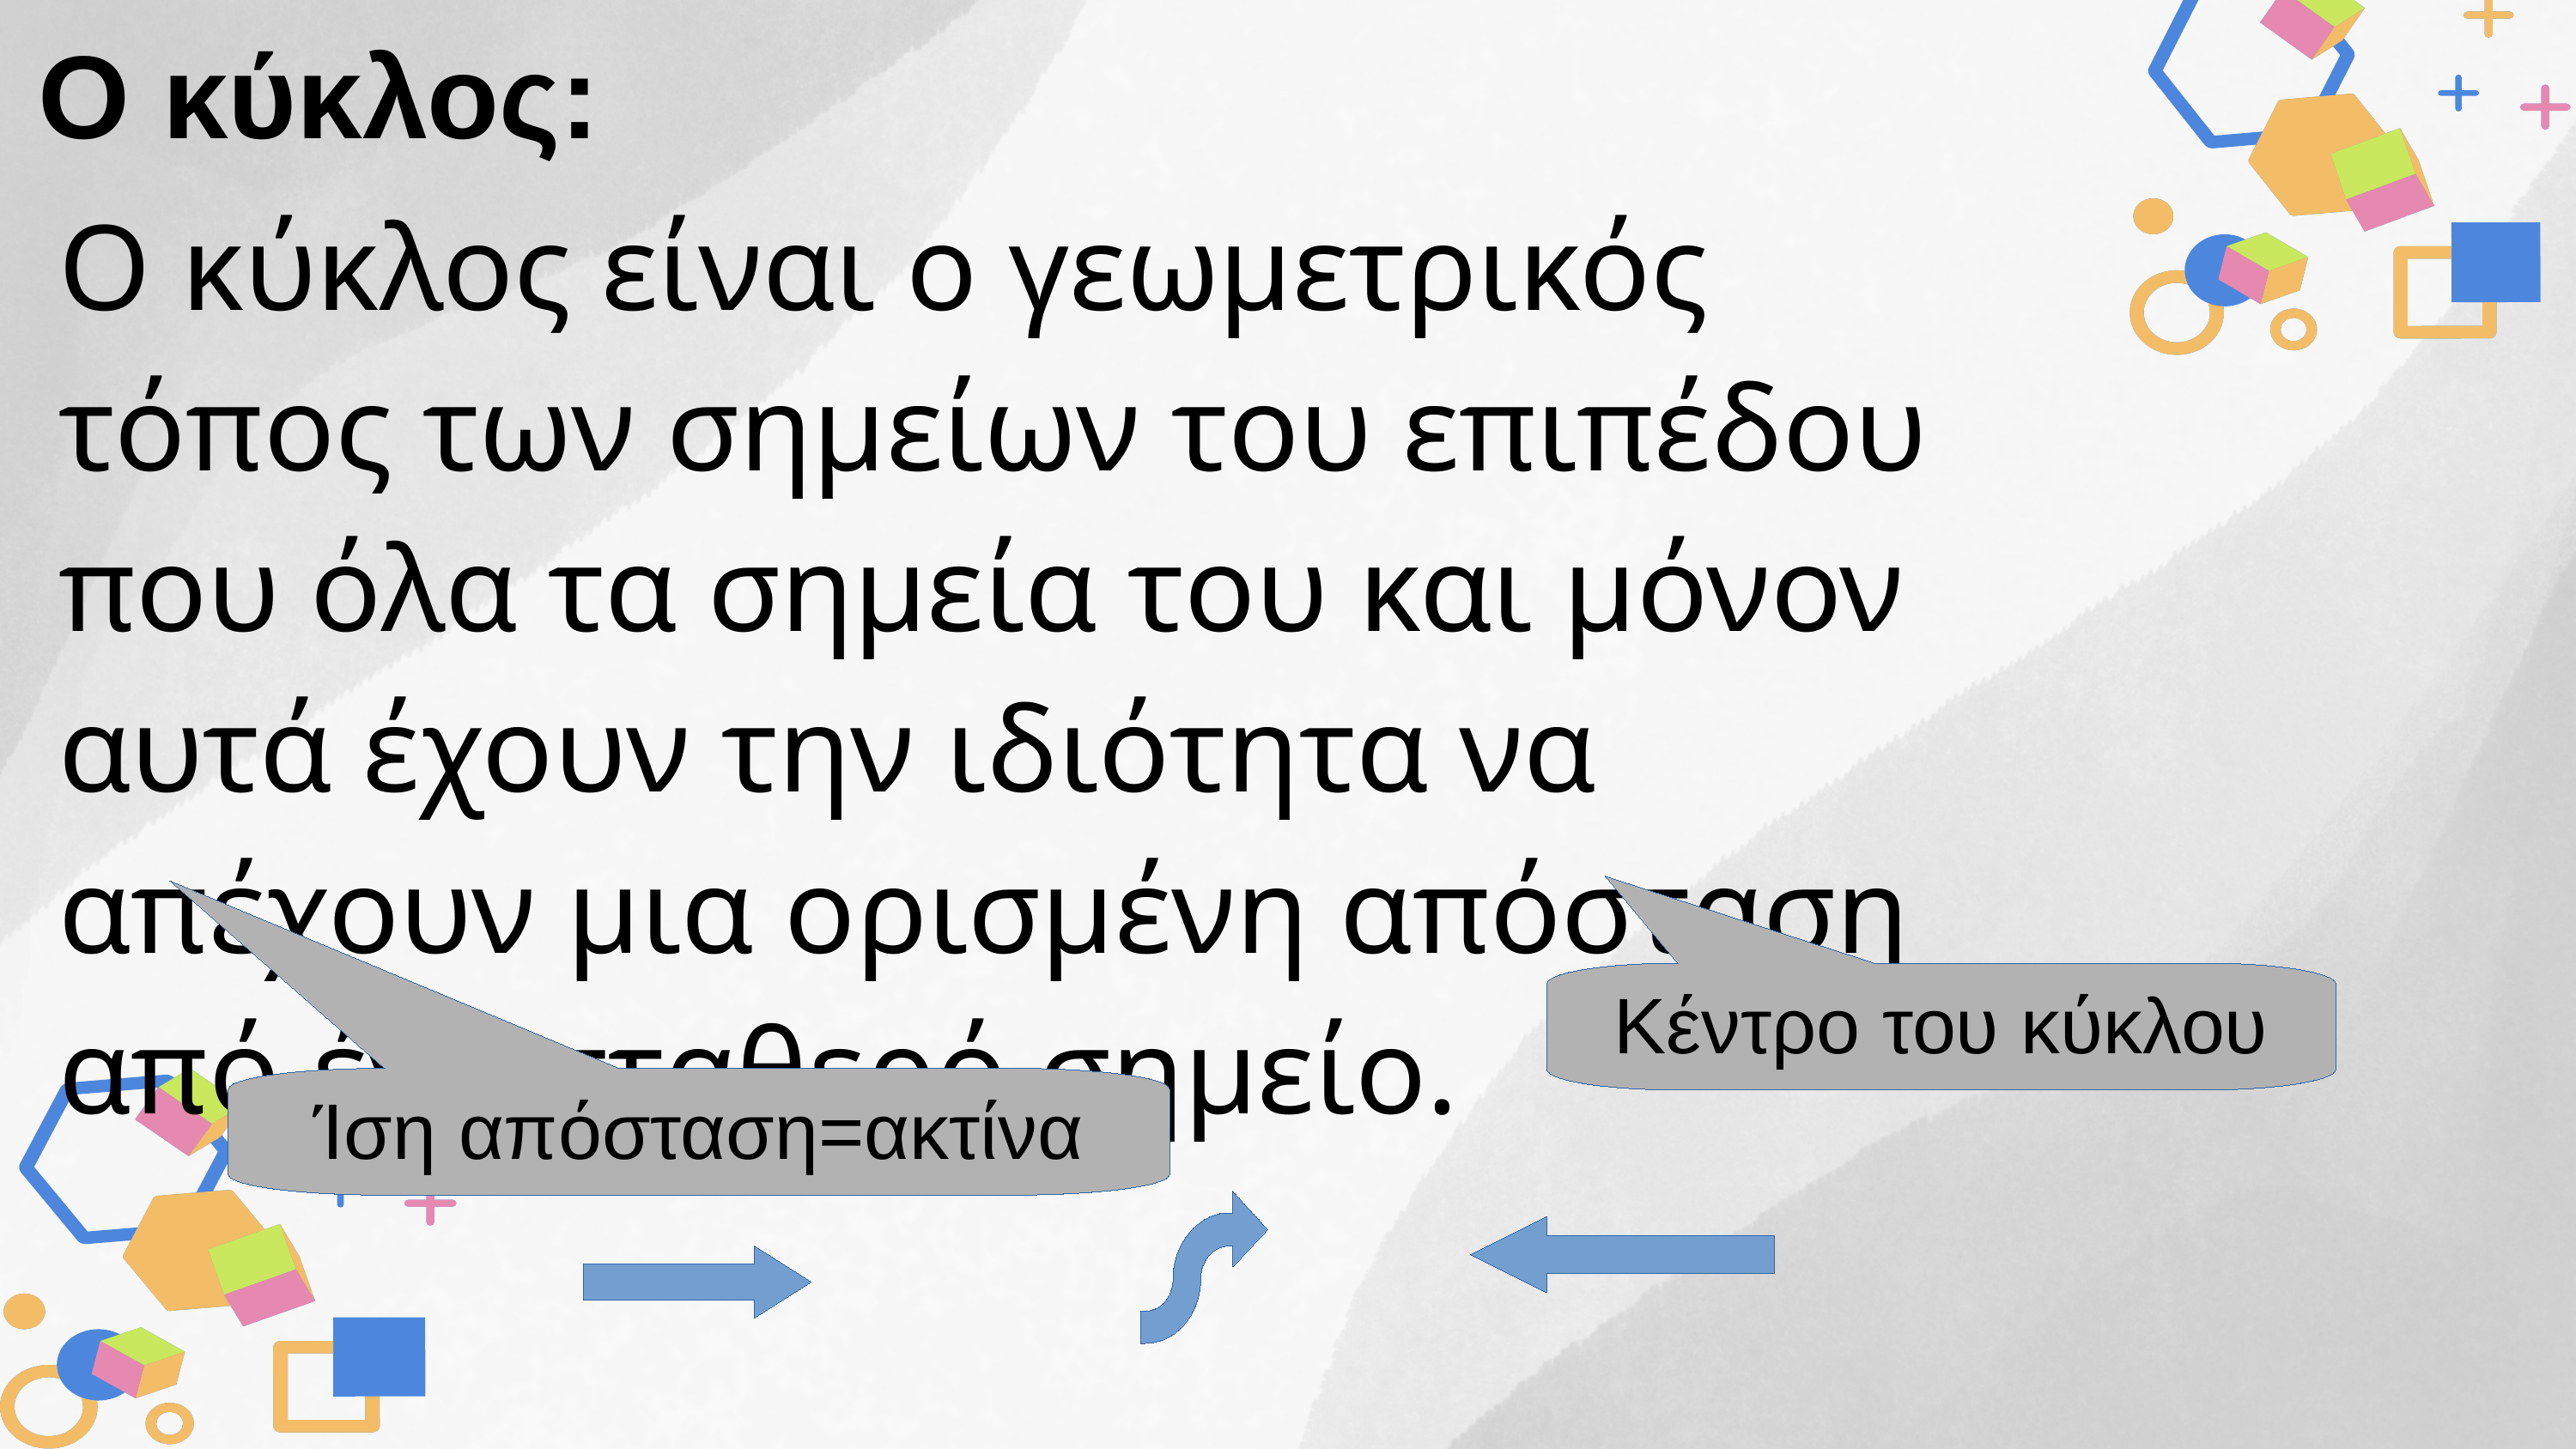

Ο κύκλος:
Ο κύκλος είναι ο γεωμετρικός τόπος των σημείων του επιπέδου που όλα τα σημεία του και μόνον αυτά έχουν την ιδιότητα να απέχουν μια ορισμένη απόσταση από ένα σταθερό σημείο.
Κέντρο του κύκλου
Ίση απόσταση=ακτίνα